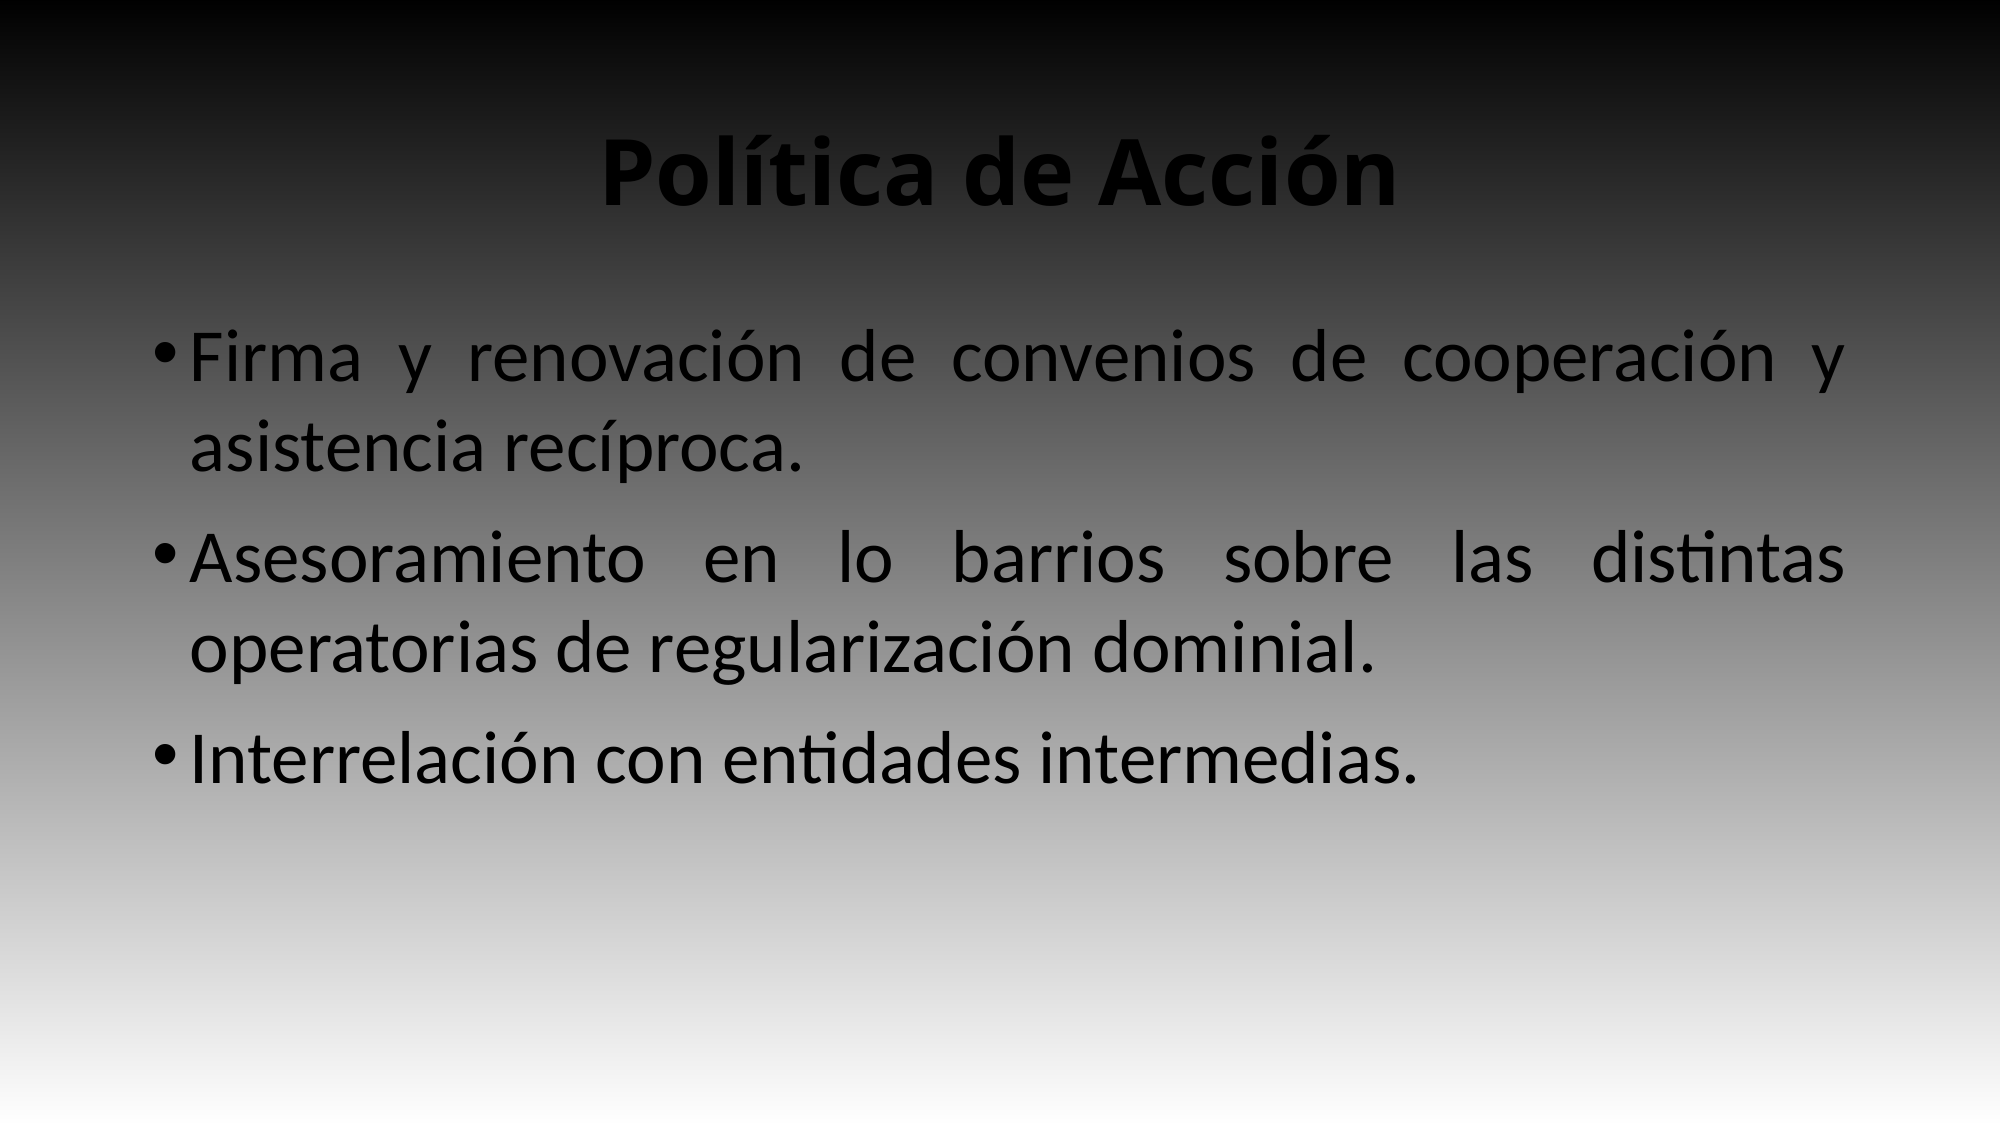

# Política de Acción
Firma y renovación de convenios de cooperación y asistencia recíproca.
Asesoramiento en lo barrios sobre las distintas operatorias de regularización dominial.
Interrelación con entidades intermedias.